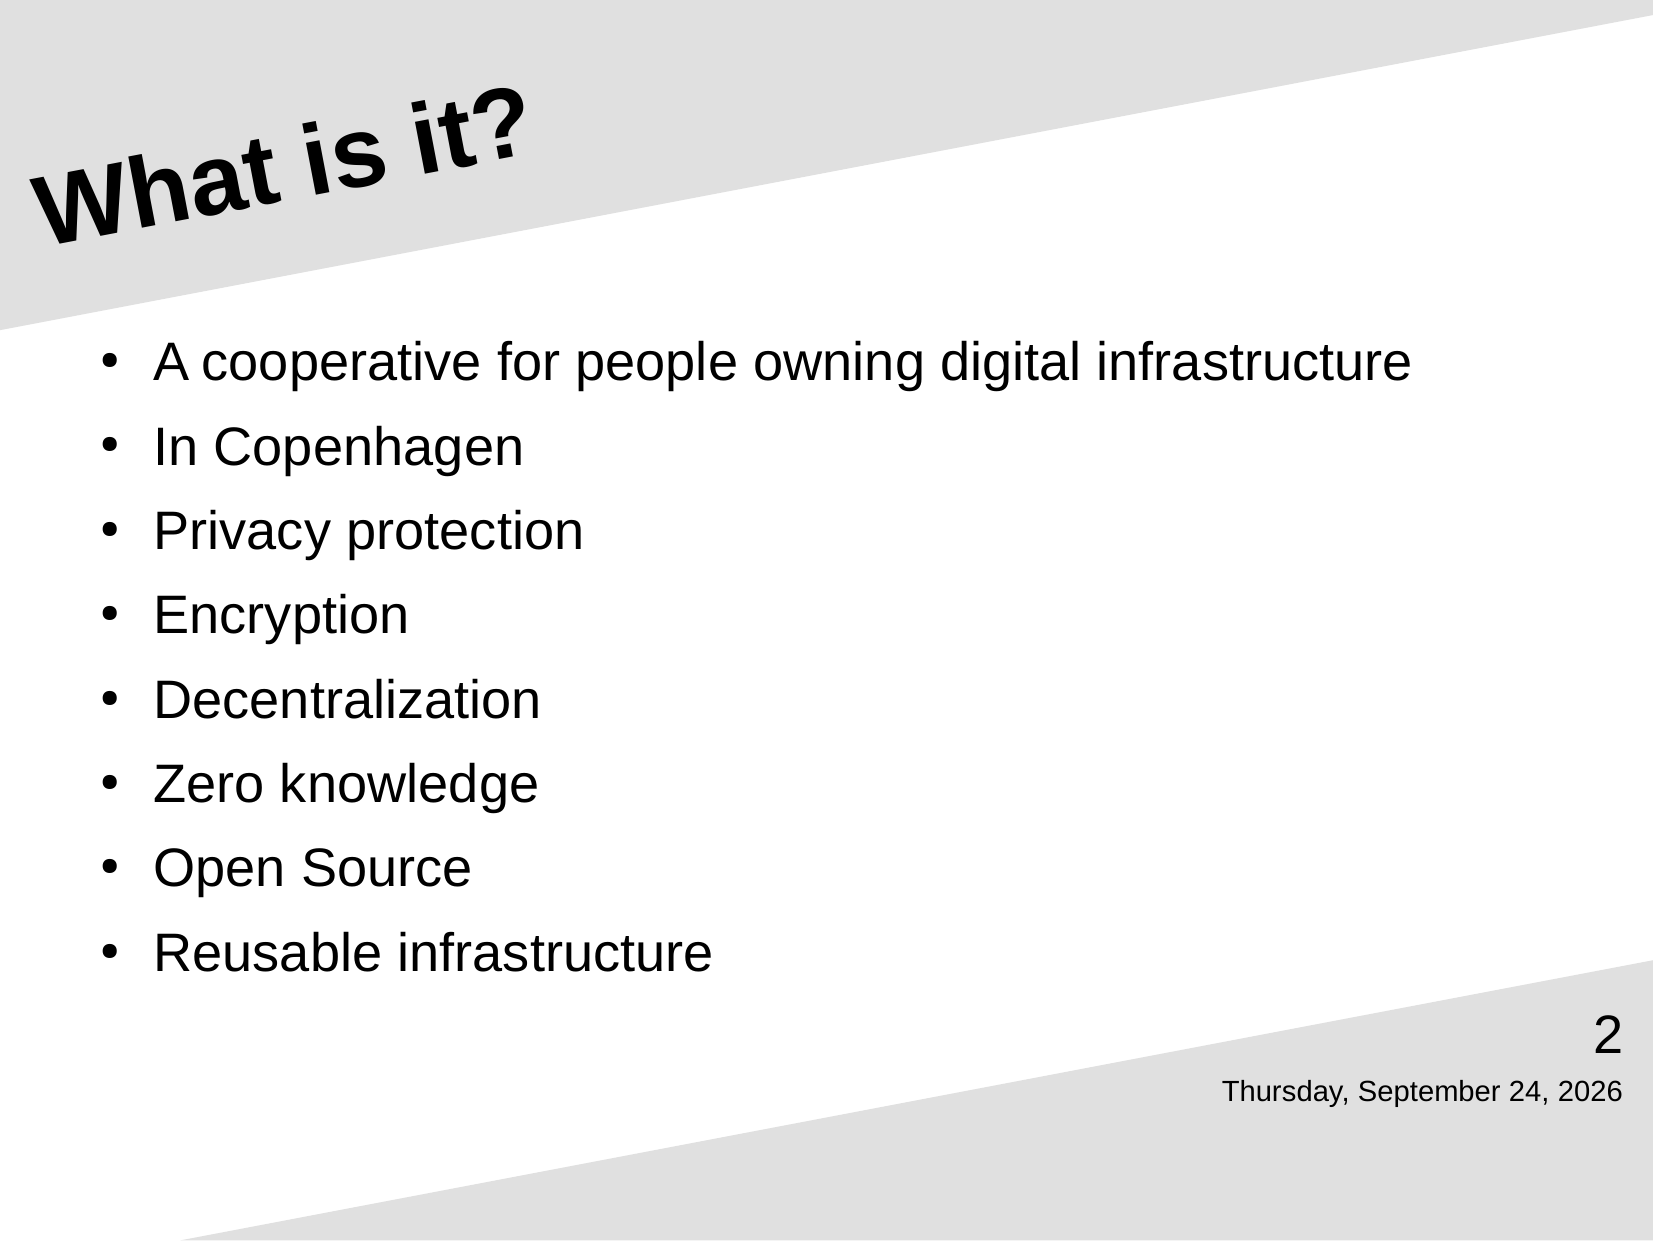

# What is it?
A cooperative for people owning digital infrastructure
In Copenhagen
Privacy protection
Encryption
Decentralization
Zero knowledge
Open Source
Reusable infrastructure
2